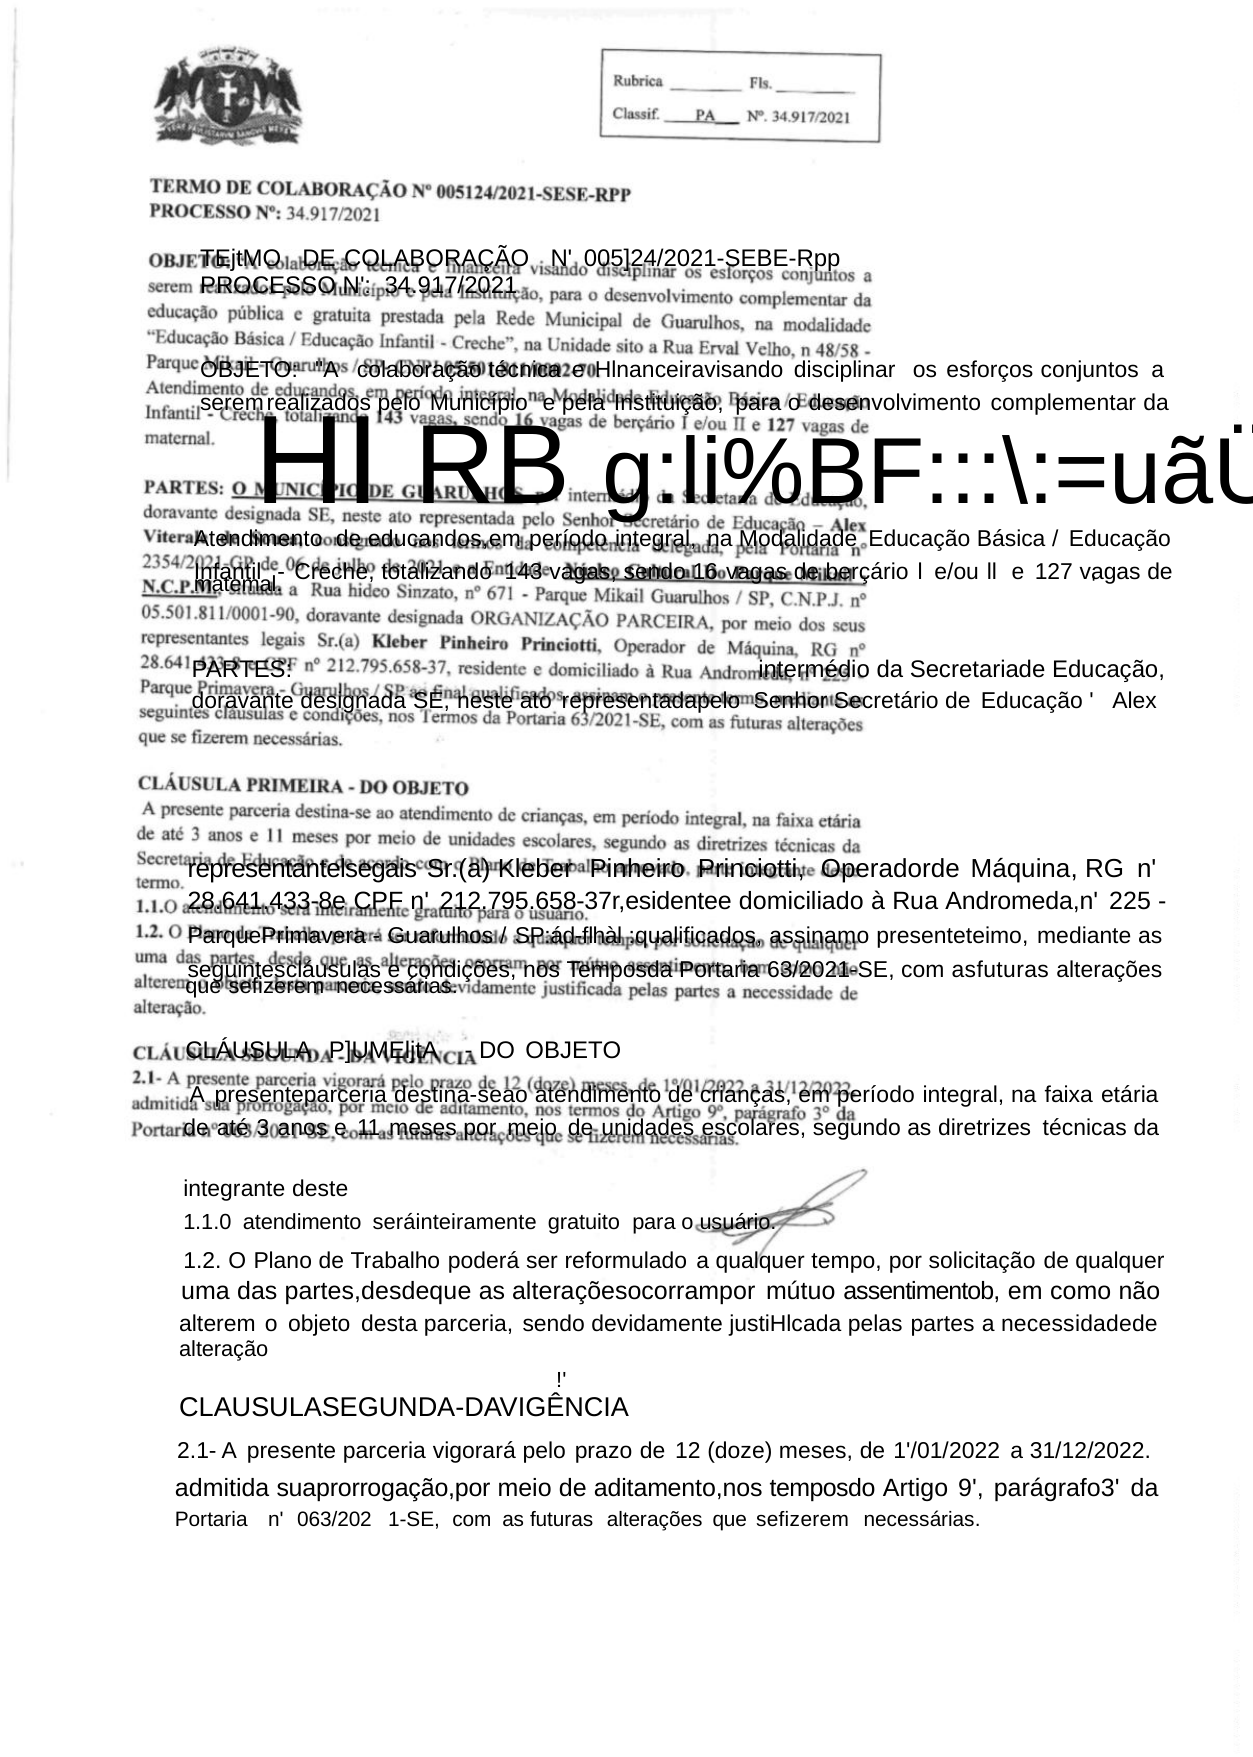

TEjtMO DE COLABORAÇÃO N' 005]24/2021-SEBE-Rpp
PROCESSO N': 34.917/2021
OBJETO: "A colaboração técnica e Hlnanceiravisando disciplinar os esforços conjuntos a
H
I
serem
realizados pelo Município e pela Instituição, para o desenvolvimento complementar da
RB g:li%BF:::\:=uãÜ
Atendimento de educandos,em período integral, na Modalidade Educação Básica / Educação
Infantil - Creche, totalizando 143 vagas, sendo 16 vagas de berçário l e/ou ll e 127 vagas de
matemal.
'
PARTES:
intermédio da Secretariade Educação,
doravante designada SE, neste ato representadapelo Senhor Secretário de Educação ' Alex
representantelsegais Sr.(a) Kleber Pinheiro Princiotti, Operadorde Máquina, RG n'
28.641.433-8e CPF n' 212.795.658-37r,esidentee domiciliado à Rua Andromeda,n' 225 -
ParquePrimavera - Guarulhos / SP:ád-flhàl :qualificados, assinamo presenteteimo, mediante as
seguintescláusulas e condições, nos Temposda Portaria 63/2021-SE, com asfuturas alterações
que sefizerem necessárias.
CLÁUSULA P]UMEljtA - DO OBJETO
A presenteparceria destina-seao atendimento de crianças, em período integral, na faixa etária
de até 3 anos e 11 meses por meio de unidades escolares, segundo as diretrizes técnicas da
Seermcroetariade Educaçãoe de acordo com o Plano de Trabalho aprovado, parte integrante deste
1.1.0 atendimento seráinteiramente gratuito para o usuário.
1.2. O Plano de Trabalho poderá ser reformulado a qualquer tempo, por solicitação de qualquer
uma das partes,desdeque as alteraçõesocorrampor mútuo assentimentob, em como não
alterem o objeto desta parceria, sendo devidamente justiHlcada pelas partes a necessidadede
alteração
!'
CLAUSULASEGUNDA-DAVIGÊNCIA
2.1- A presente parceria vigorará pelo prazo de 12 (doze) meses, de 1'/01/2022 a 31/12/2022.
admitida suaprorrogação,por meio de aditamento,nos temposdo Artigo 9', parágrafo3' da
Portaria n' 063/202 1-SE, com as futuras alterações que sefizerem necessárias.